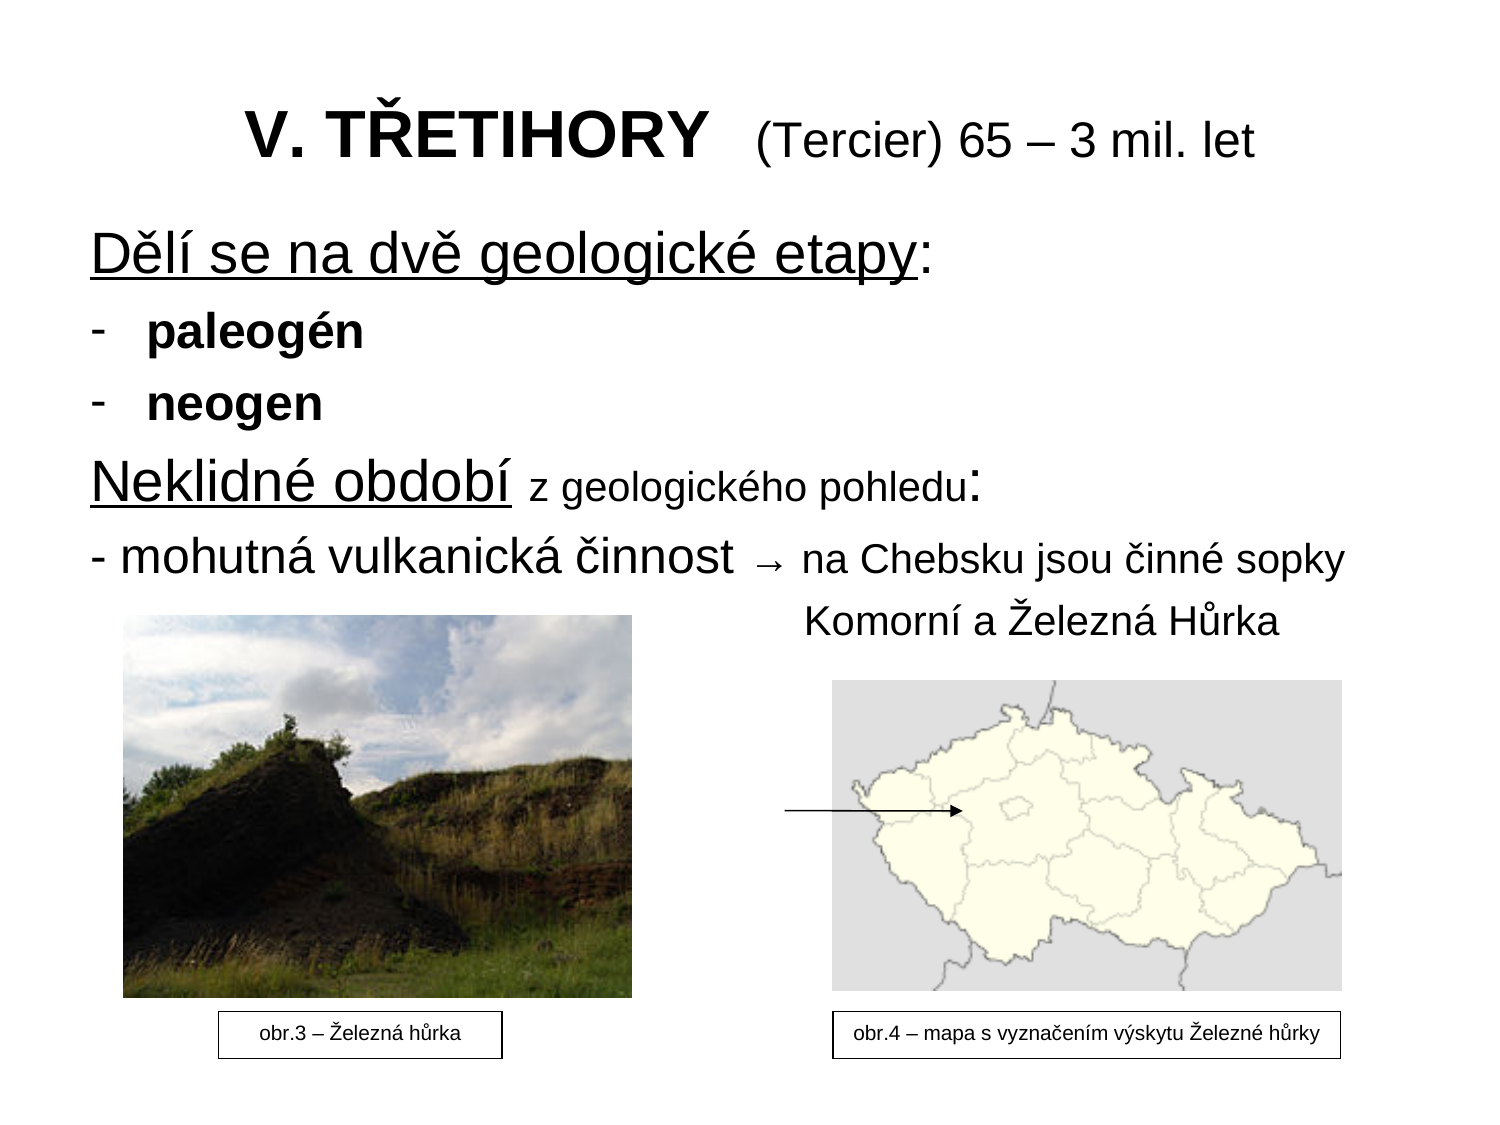

# V. TŘETIHORY (Tercier) 65 – 3 mil. let
Dělí se na dvě geologické etapy:
paleogén
neogen
Neklidné období z geologického pohledu:
- mohutná vulkanická činnost → na Chebsku jsou činné sopky
				 Komorní a Železná Hůrka
obr.3 – Železná hůrka
obr.4 – mapa s vyznačením výskytu Železné hůrky